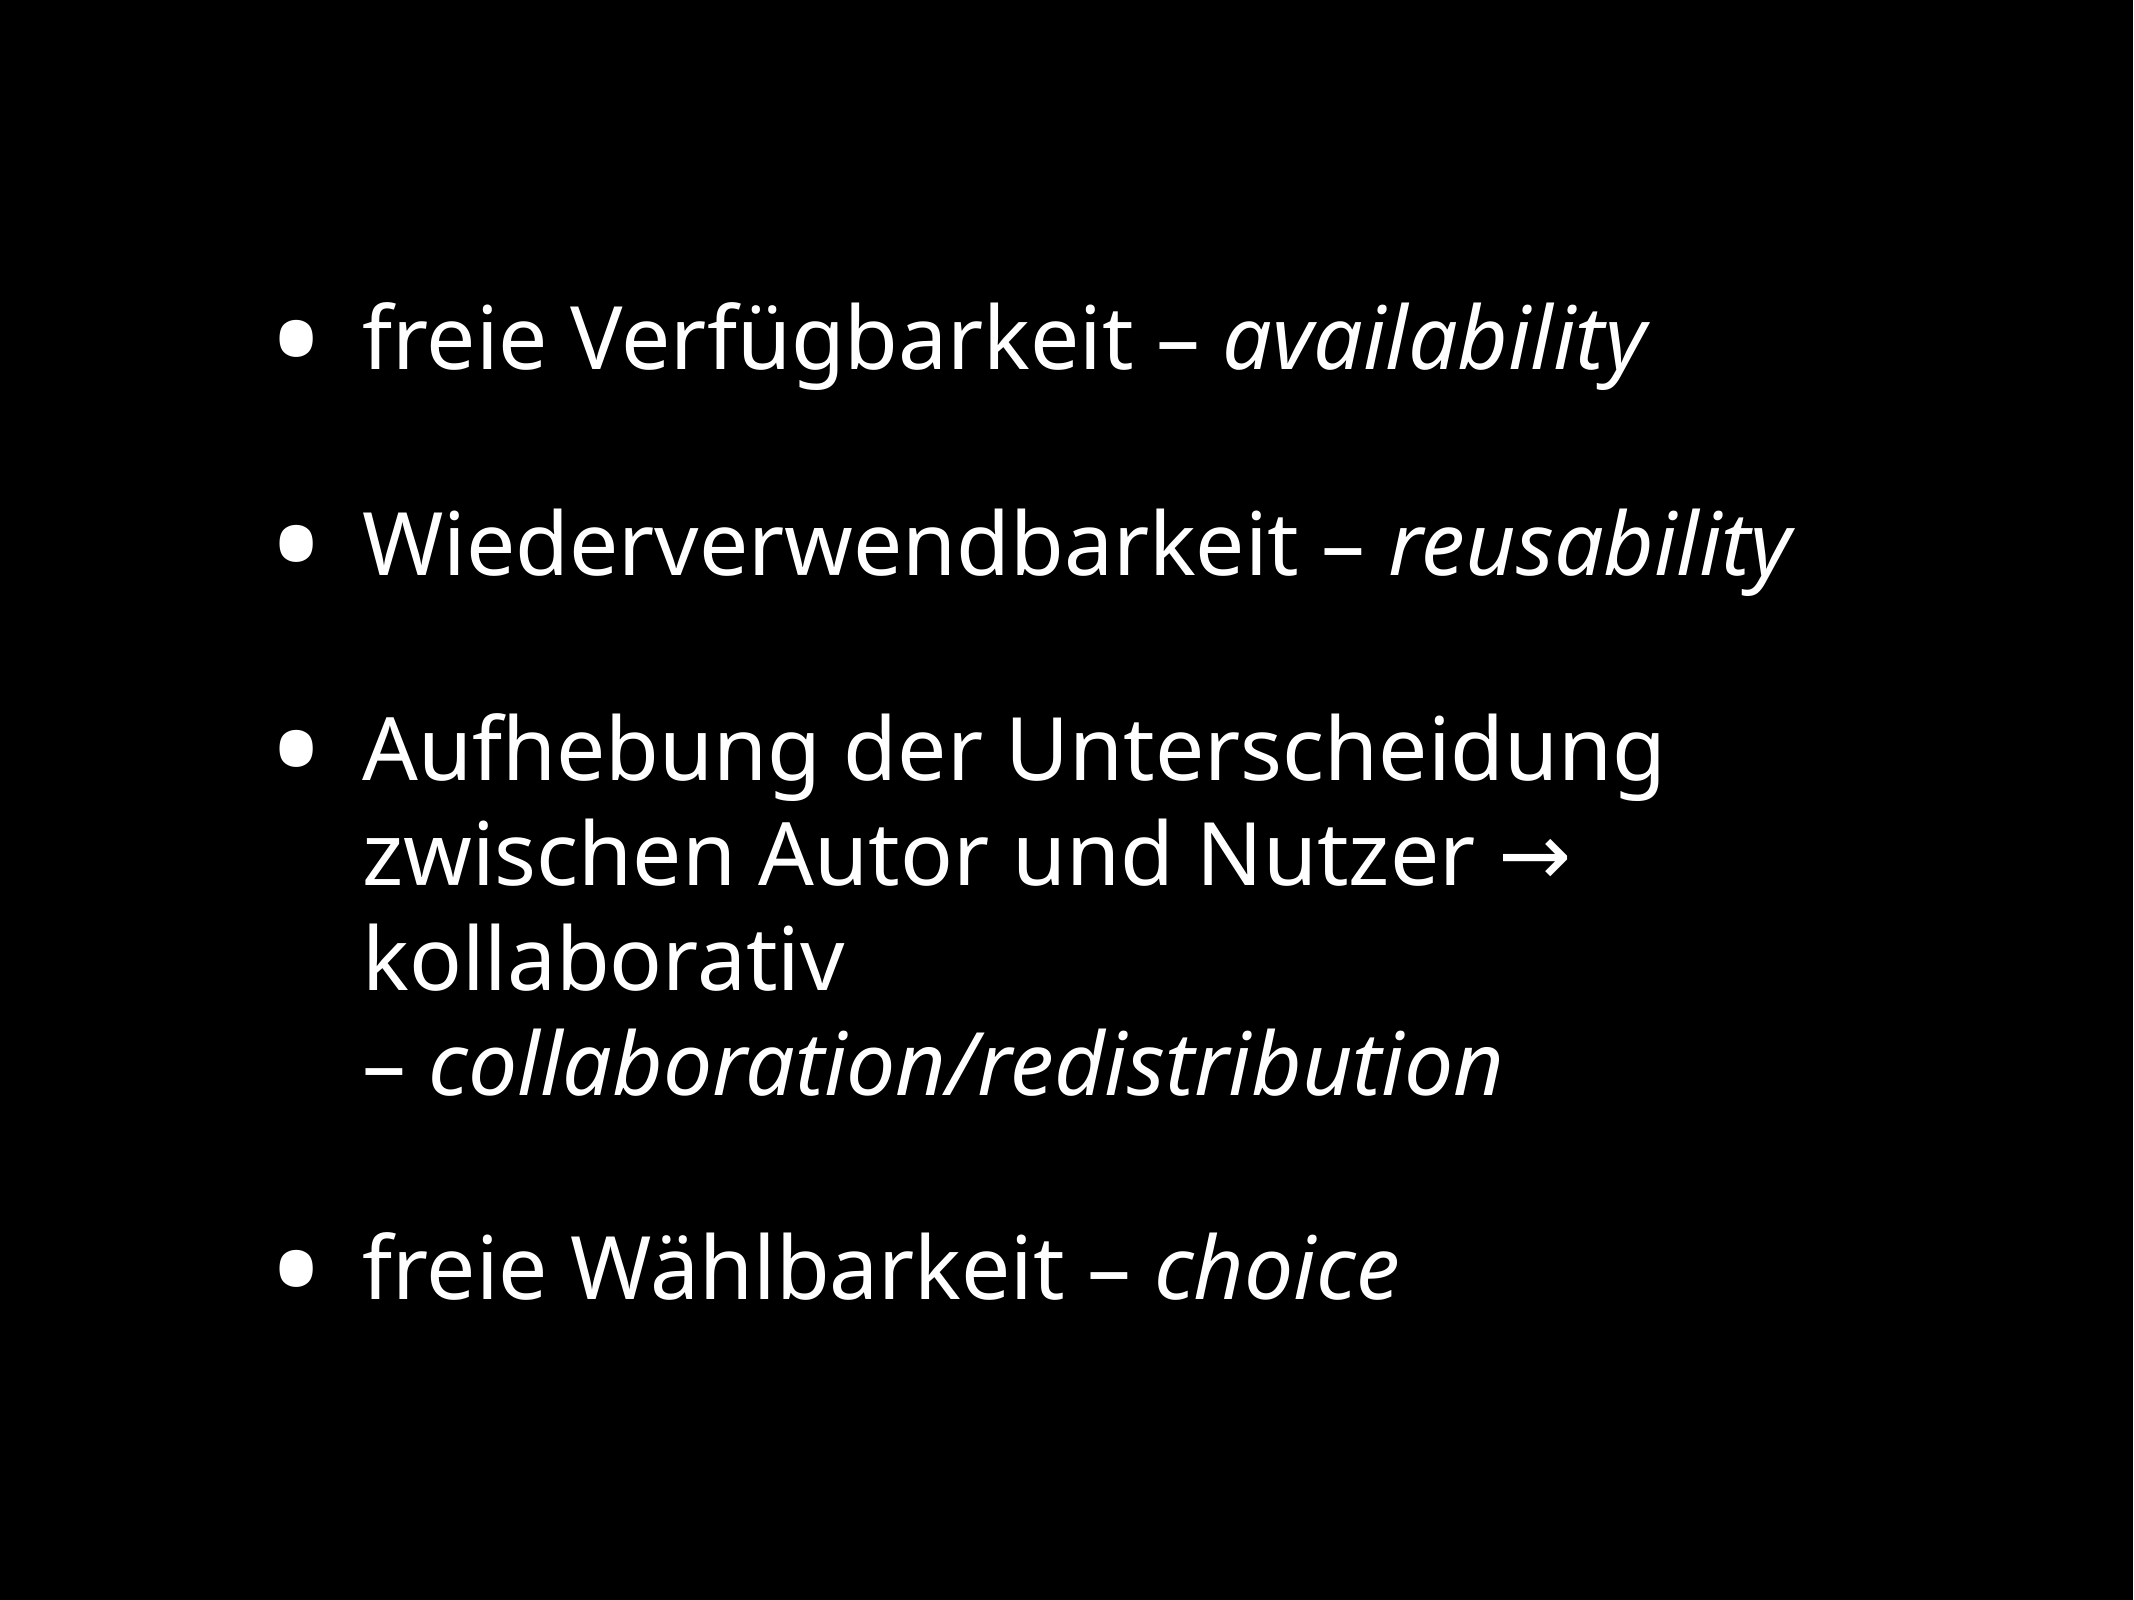

# freie Verfügbarkeit – availability
Wiederverwendbarkeit – reusability
Aufhebung der Unterscheidung zwischen Autor und Nutzer → kollaborativ
– collaboration/redistribution
freie Wählbarkeit – choice